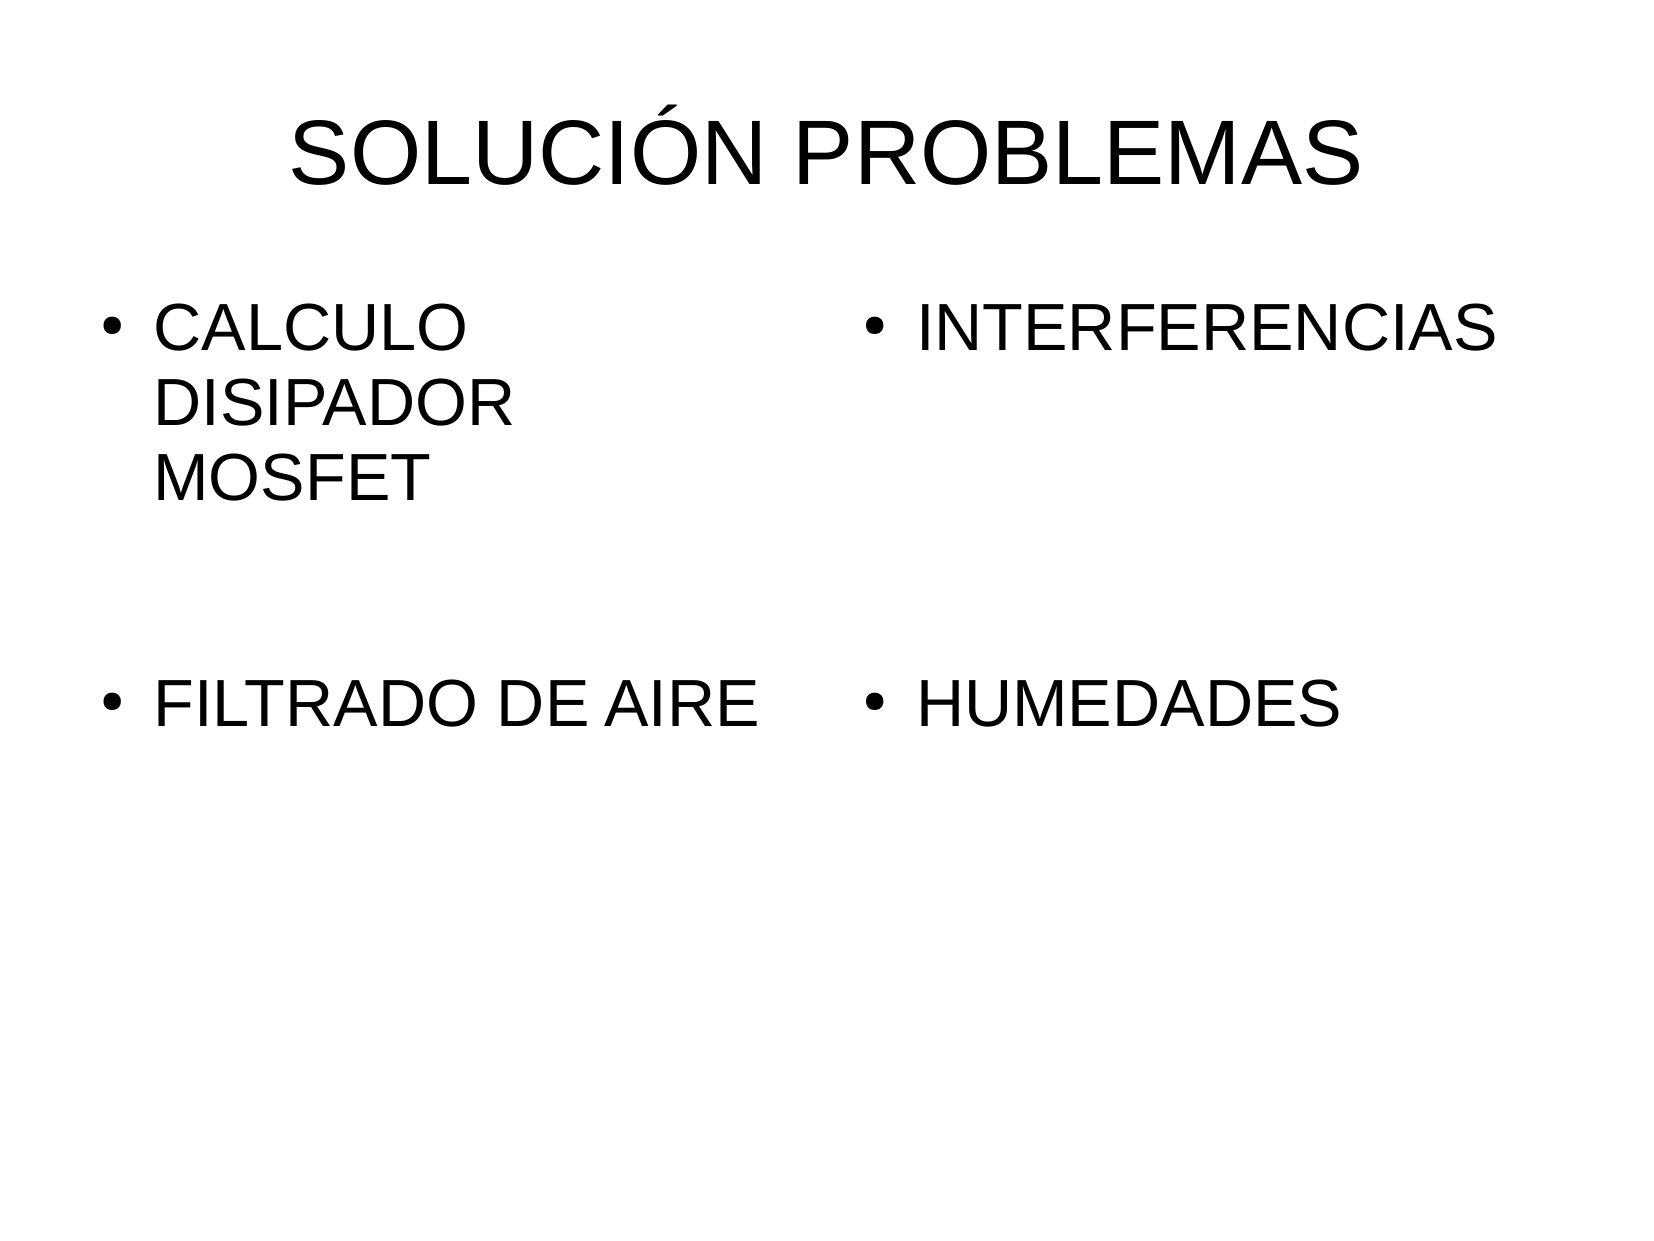

# SOLUCIÓN PROBLEMAS
CALCULO DISIPADOR MOSFET
INTERFERENCIAS
FILTRADO DE AIRE
HUMEDADES